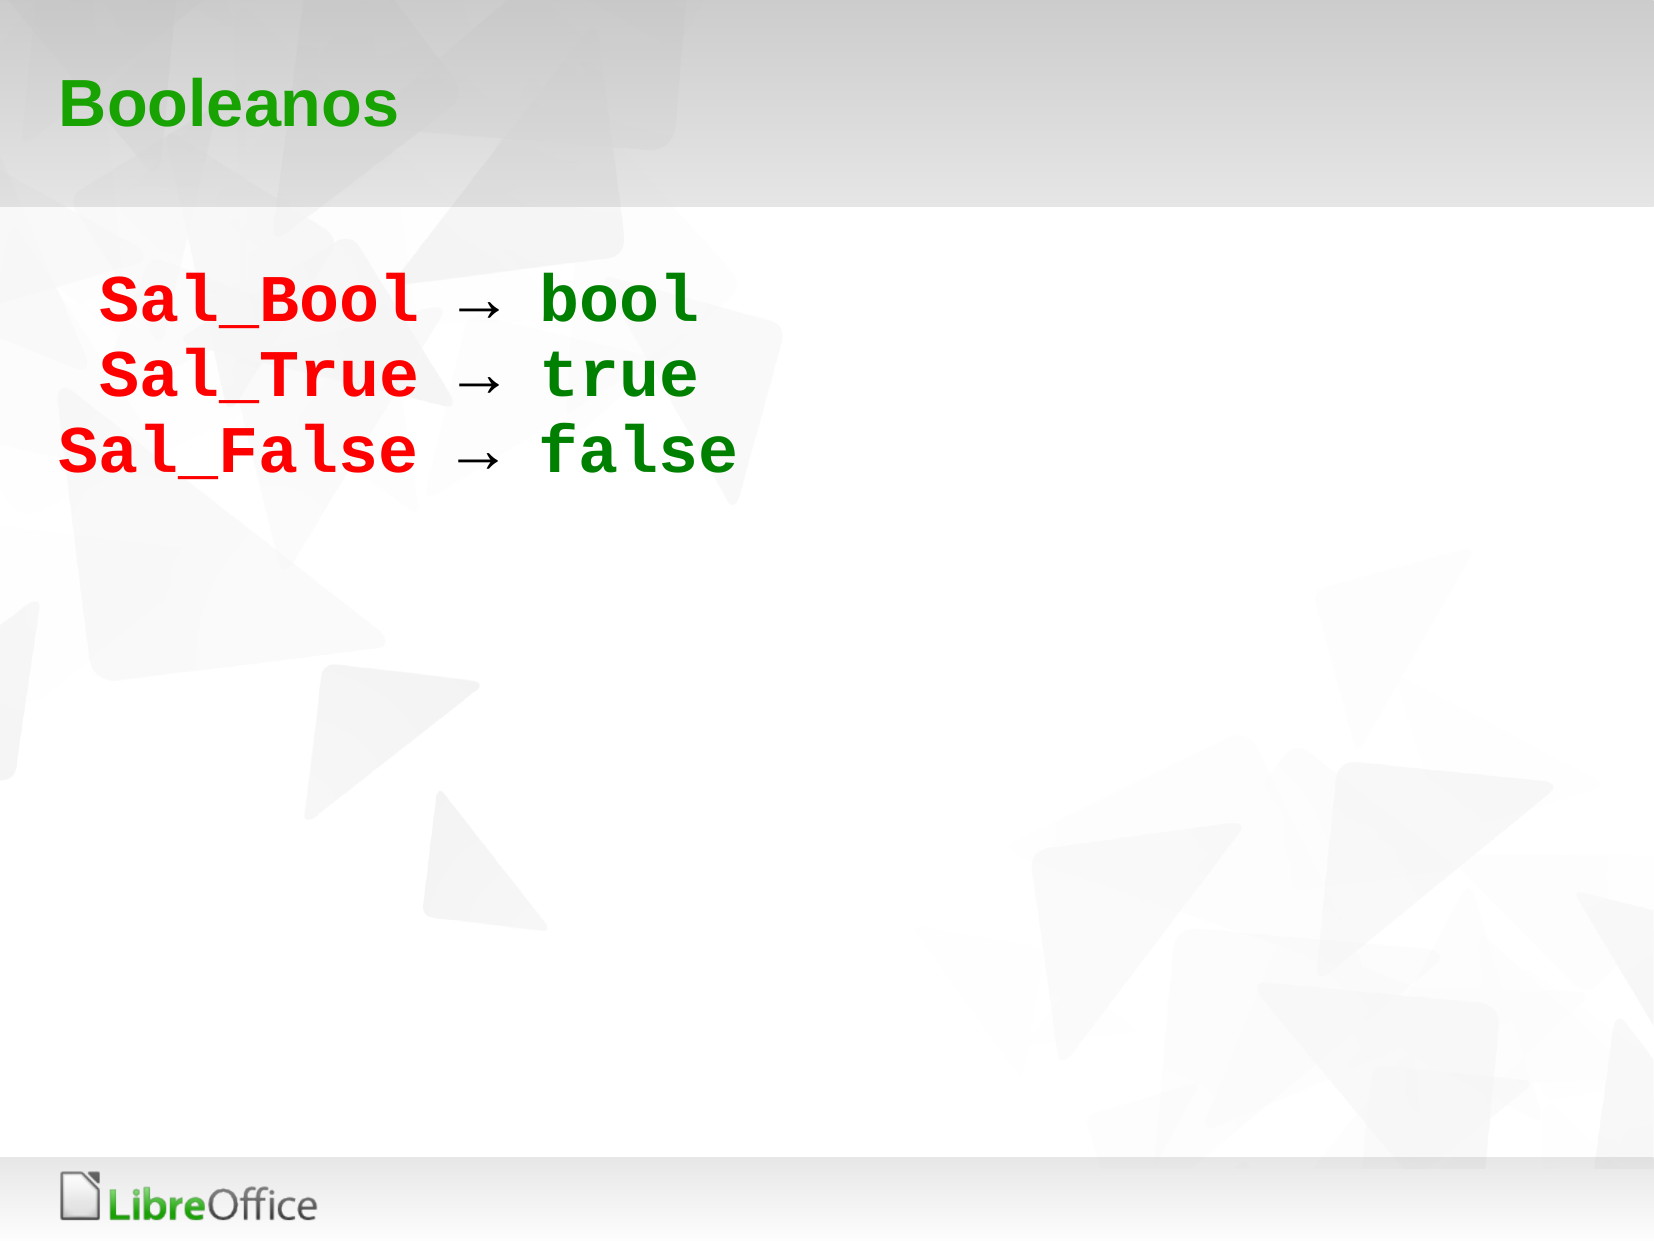

# Booleanos
Sal_Bool → bool
Sal_True → true
Sal_False → false